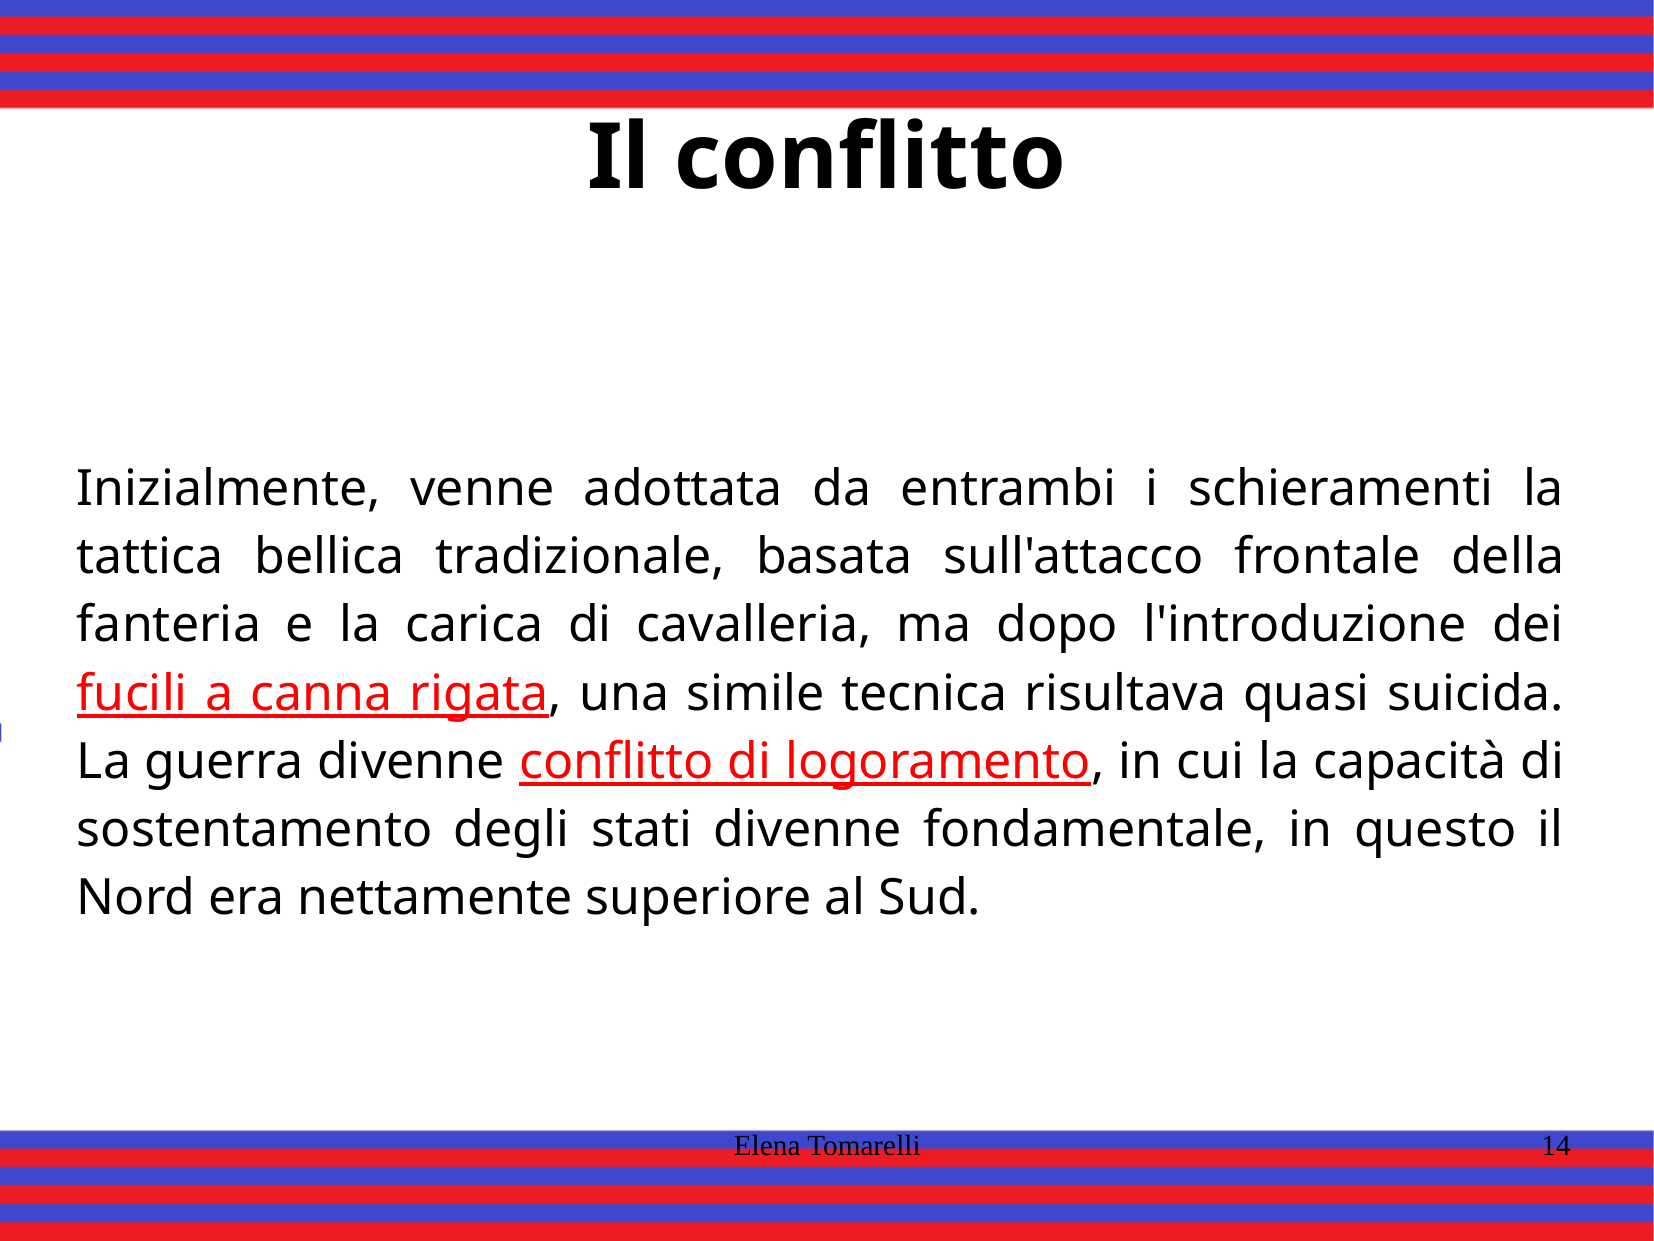

# Il conflitto
Inizialmente, venne adottata da entrambi i schieramenti la tattica bellica tradizionale, basata sull'attacco frontale della fanteria e la carica di cavalleria, ma dopo l'introduzione dei fucili a canna rigata, una simile tecnica risultava quasi suicida. La guerra divenne conflitto di logoramento, in cui la capacità di sostentamento degli stati divenne fondamentale, in questo il Nord era nettamente superiore al Sud.
Elena Tomarelli
14